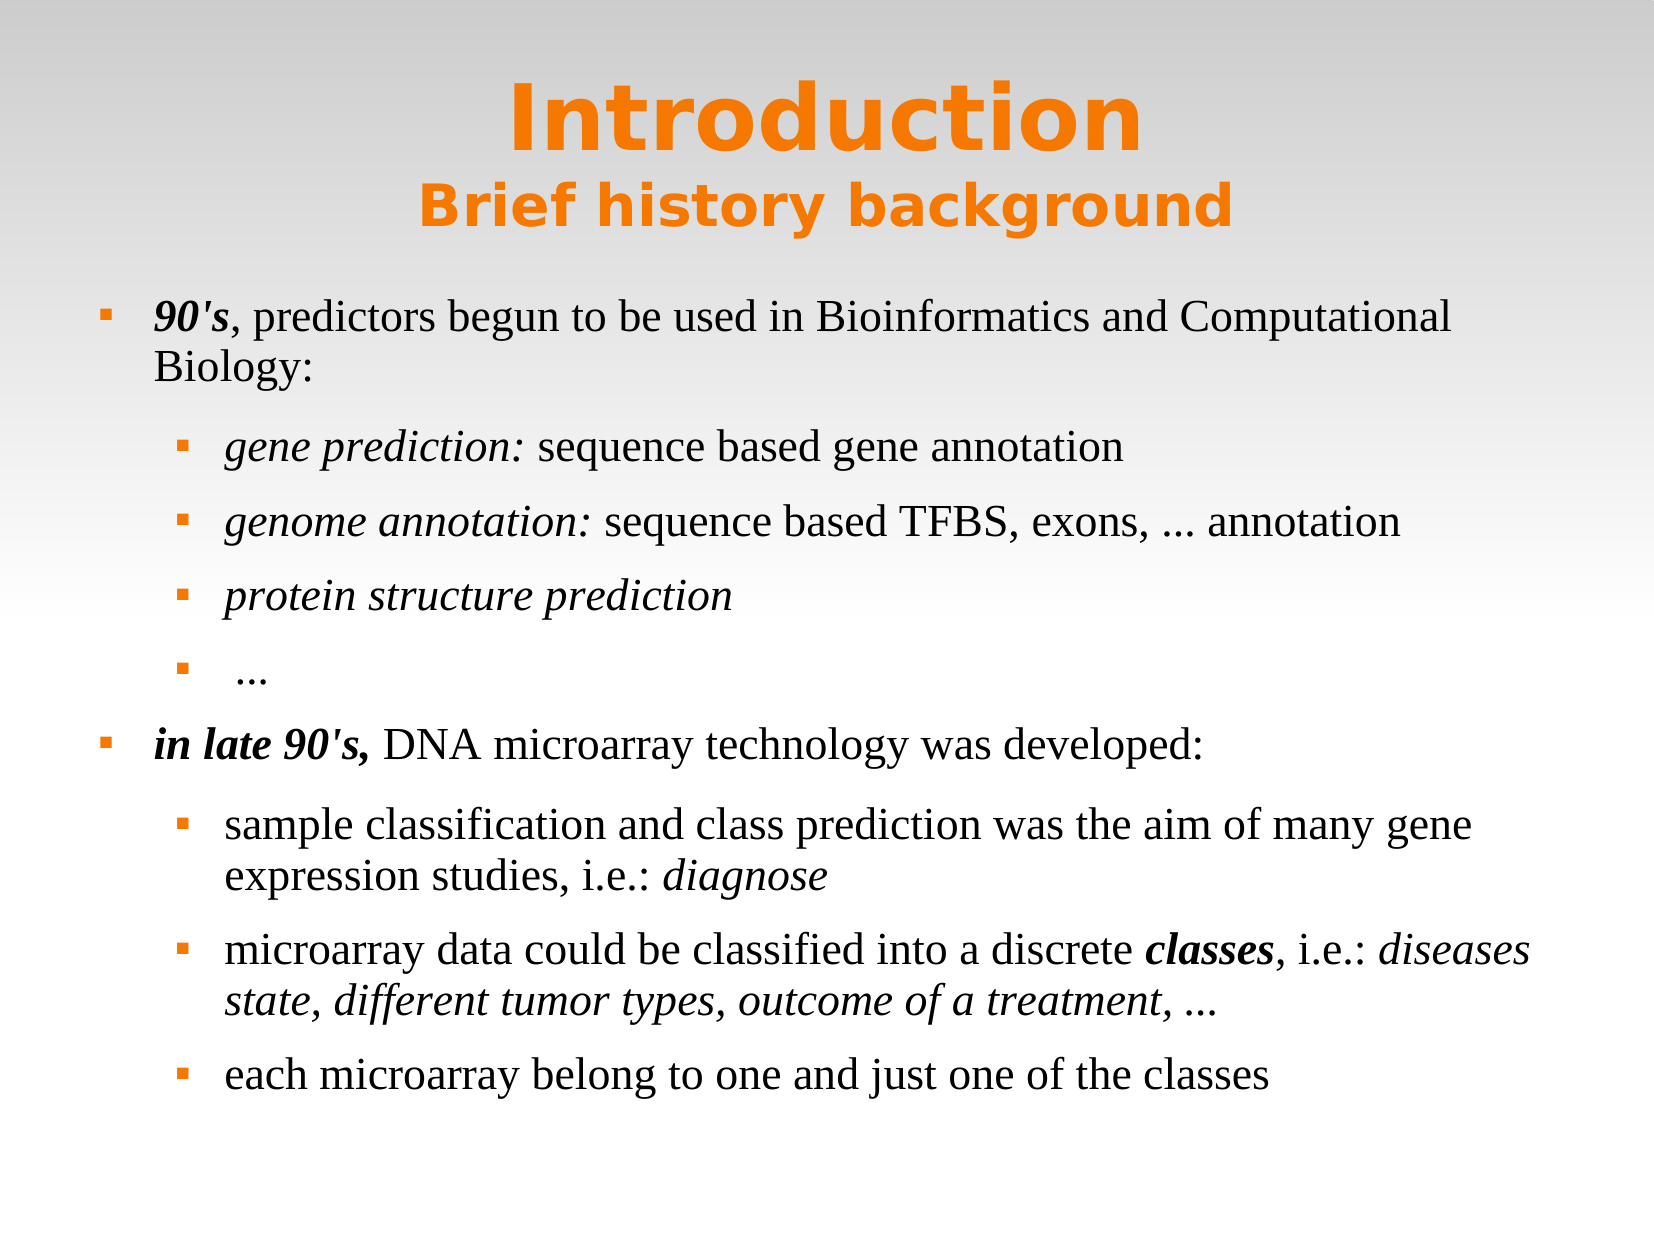

# Introduction Brief history background
90's, predictors begun to be used in Bioinformatics and Computational Biology:
gene prediction: sequence based gene annotation
genome annotation: sequence based TFBS, exons, ... annotation
protein structure prediction
 ...
in late 90's, DNA microarray technology was developed:
sample classification and class prediction was the aim of many gene expression studies, i.e.: diagnose
microarray data could be classified into a discrete classes, i.e.: diseases state, different tumor types, outcome of a treatment, ...
each microarray belong to one and just one of the classes